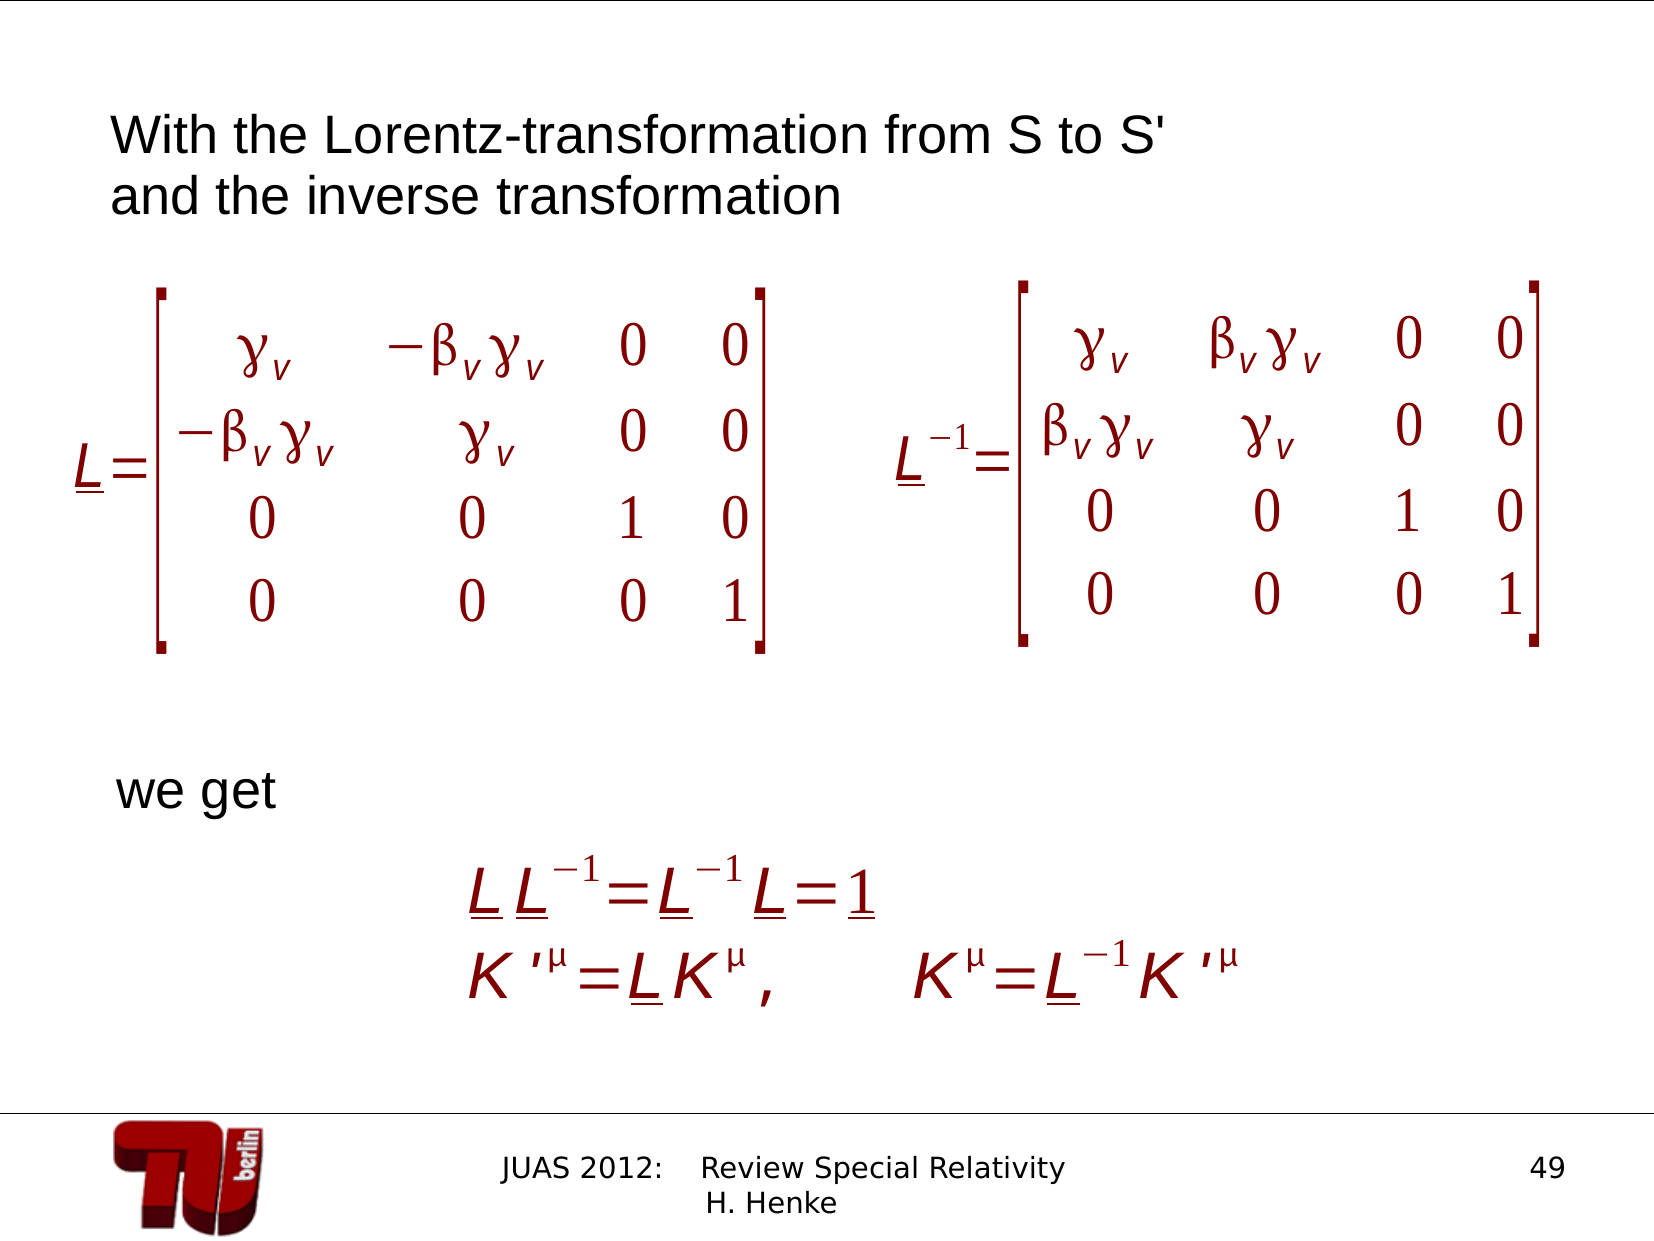

With the Lorentz-transformation from S to S' and the inverse transformation
we get
49